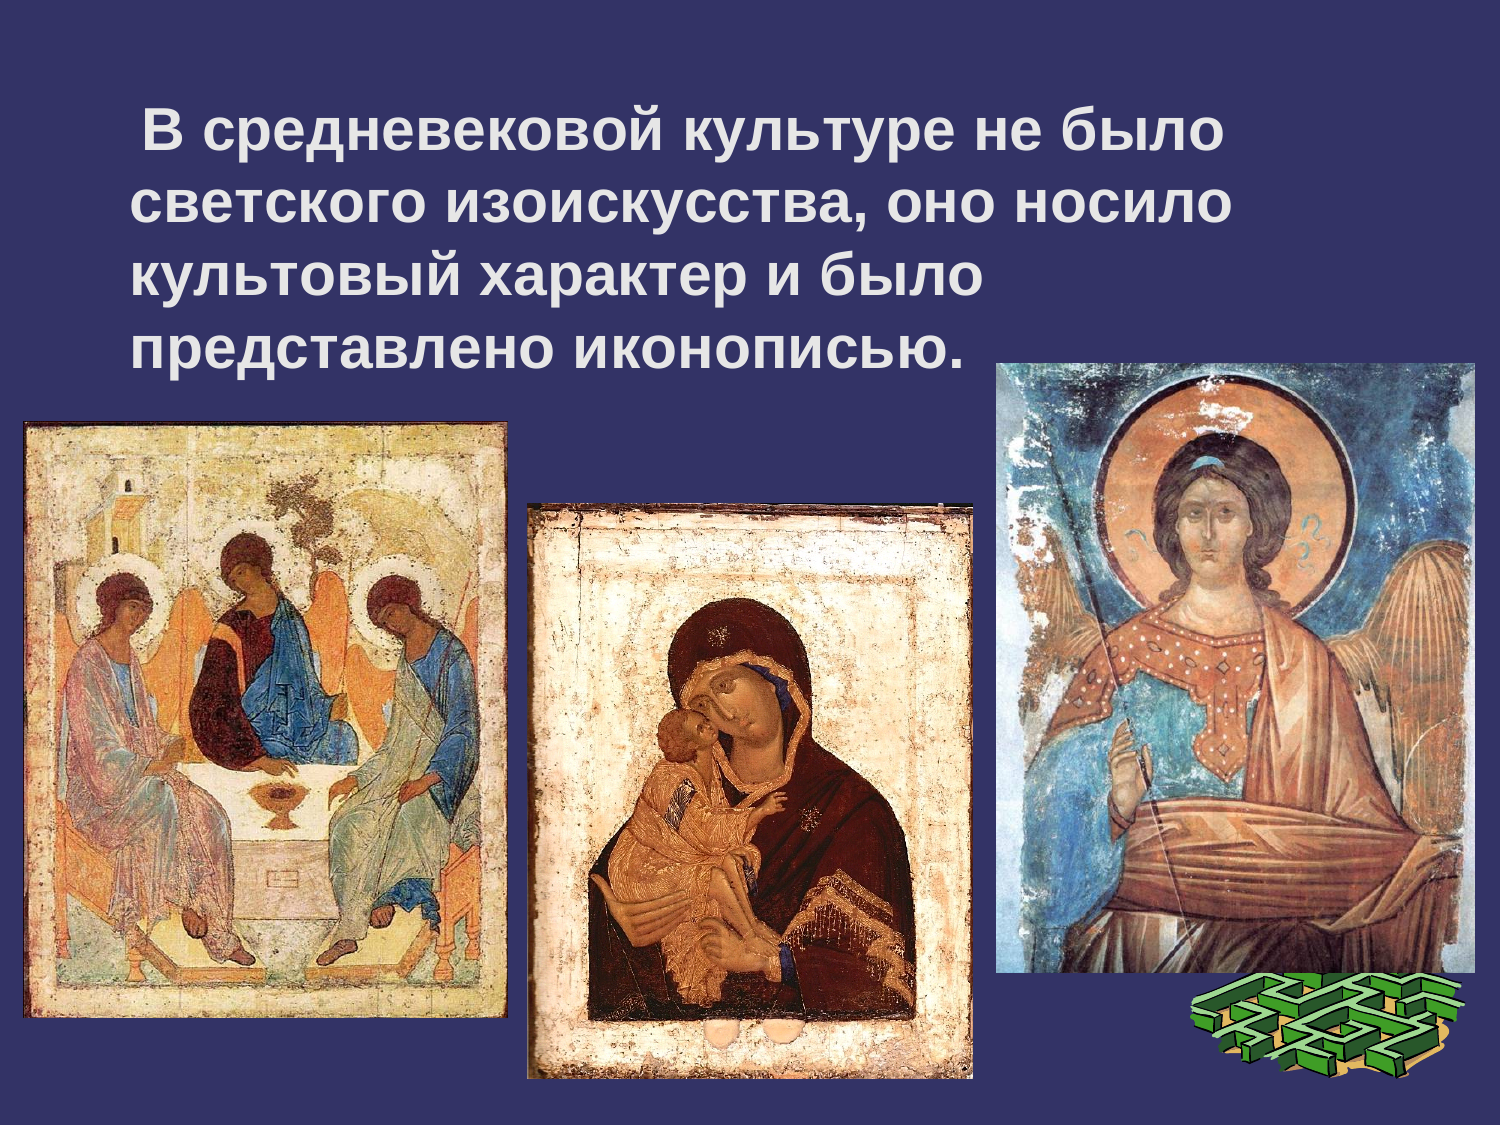

# В средневековой культуре не было светского изоискусства, оно носило культовый характер и было представлено иконописью.